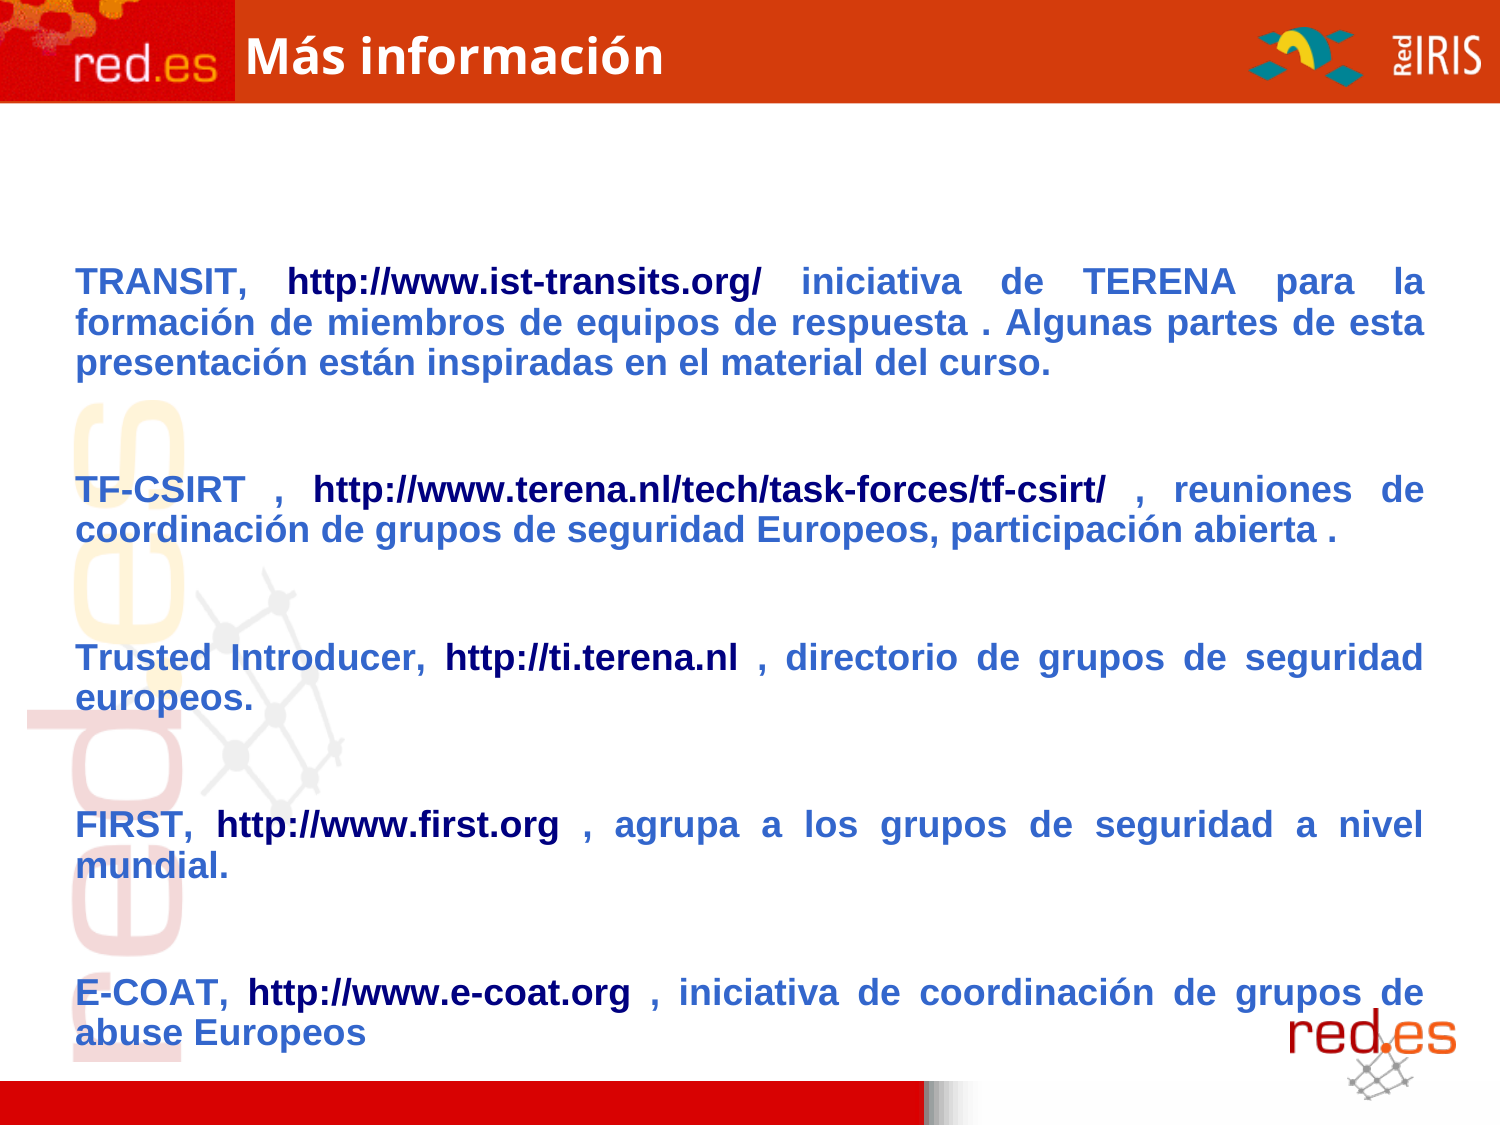

# Más información
TRANSIT, http://www.ist-transits.org/ iniciativa de TERENA para la formación de miembros de equipos de respuesta . Algunas partes de esta presentación están inspiradas en el material del curso.
TF-CSIRT , http://www.terena.nl/tech/task-forces/tf-csirt/ , reuniones de coordinación de grupos de seguridad Europeos, participación abierta .
Trusted Introducer, http://ti.terena.nl , directorio de grupos de seguridad europeos.
FIRST, http://www.first.org , agrupa a los grupos de seguridad a nivel mundial.
E-COAT, http://www.e-coat.org , iniciativa de coordinación de grupos de abuse Europeos